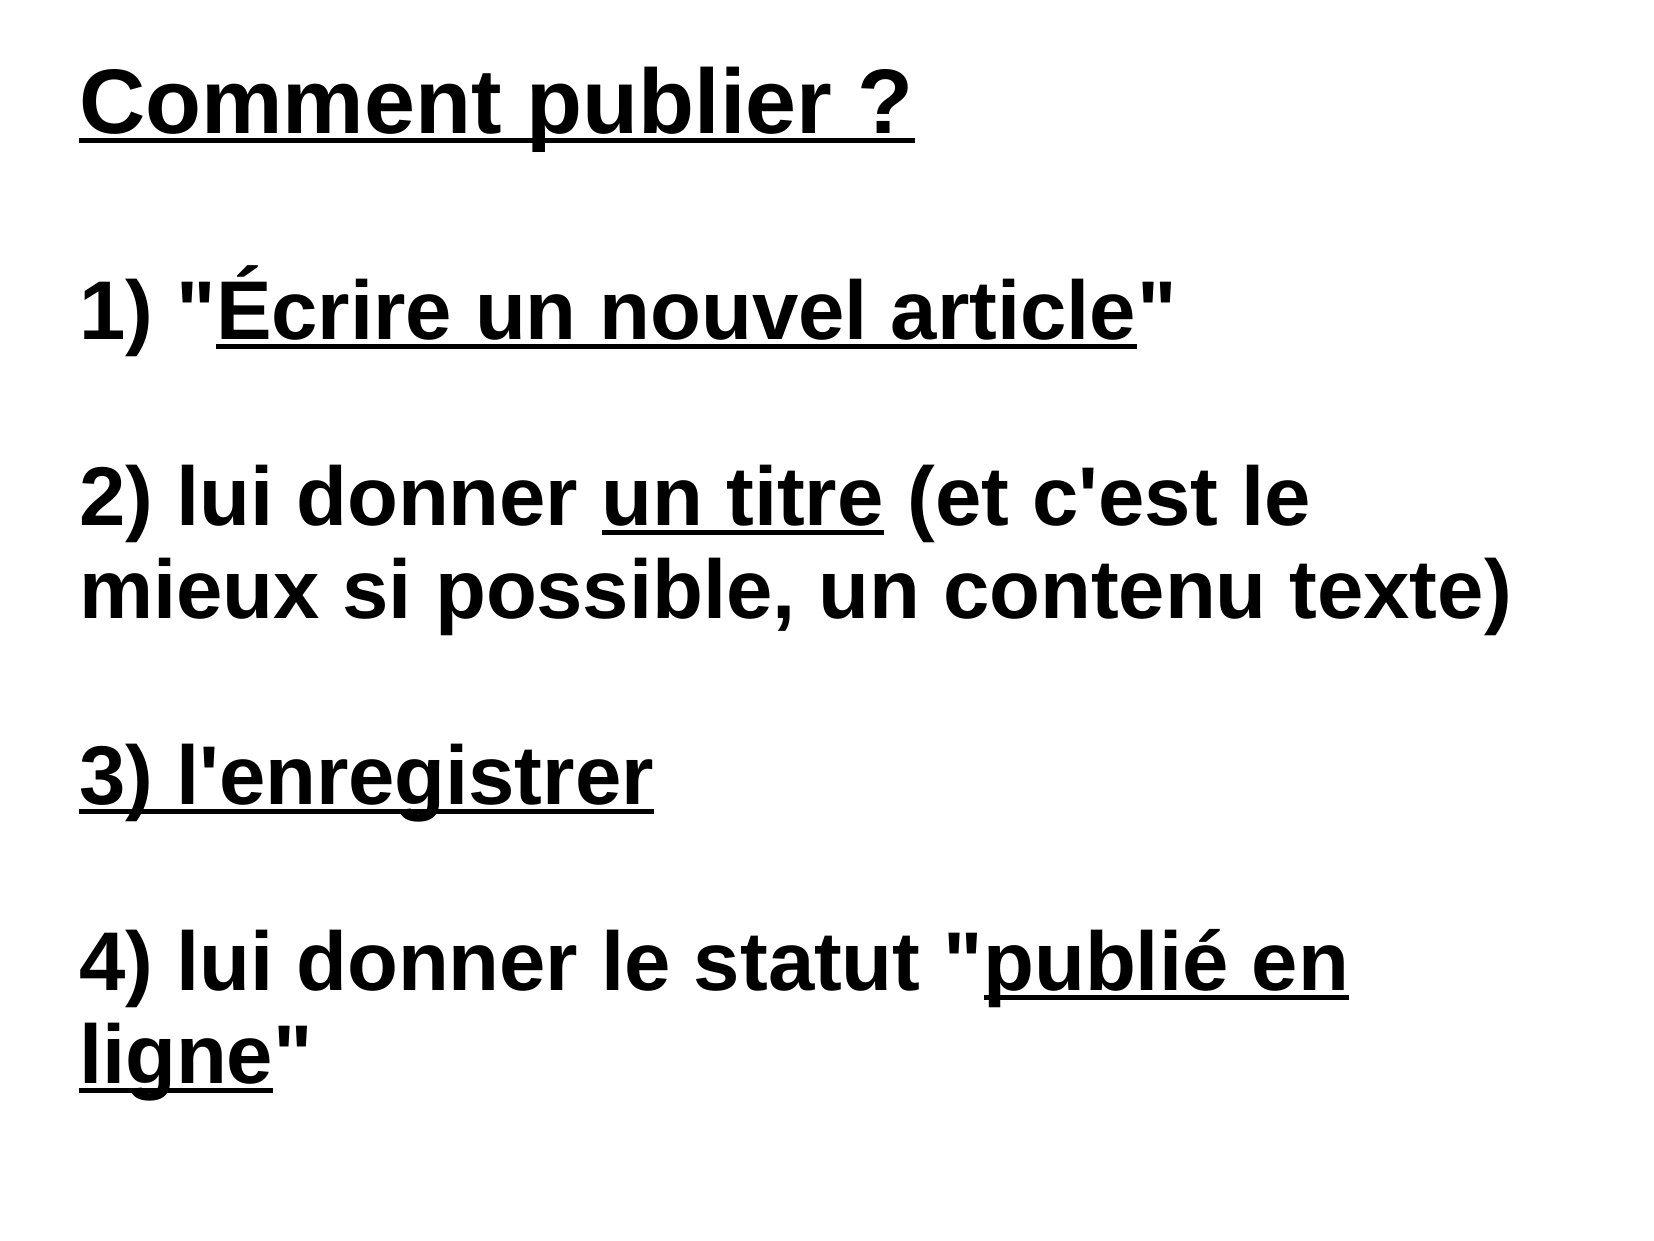

Comment publier ?
1) "Écrire un nouvel article"
2) lui donner un titre (et c'est le mieux si possible, un contenu texte)
3) l'enregistrer
4) lui donner le statut "publié en ligne"